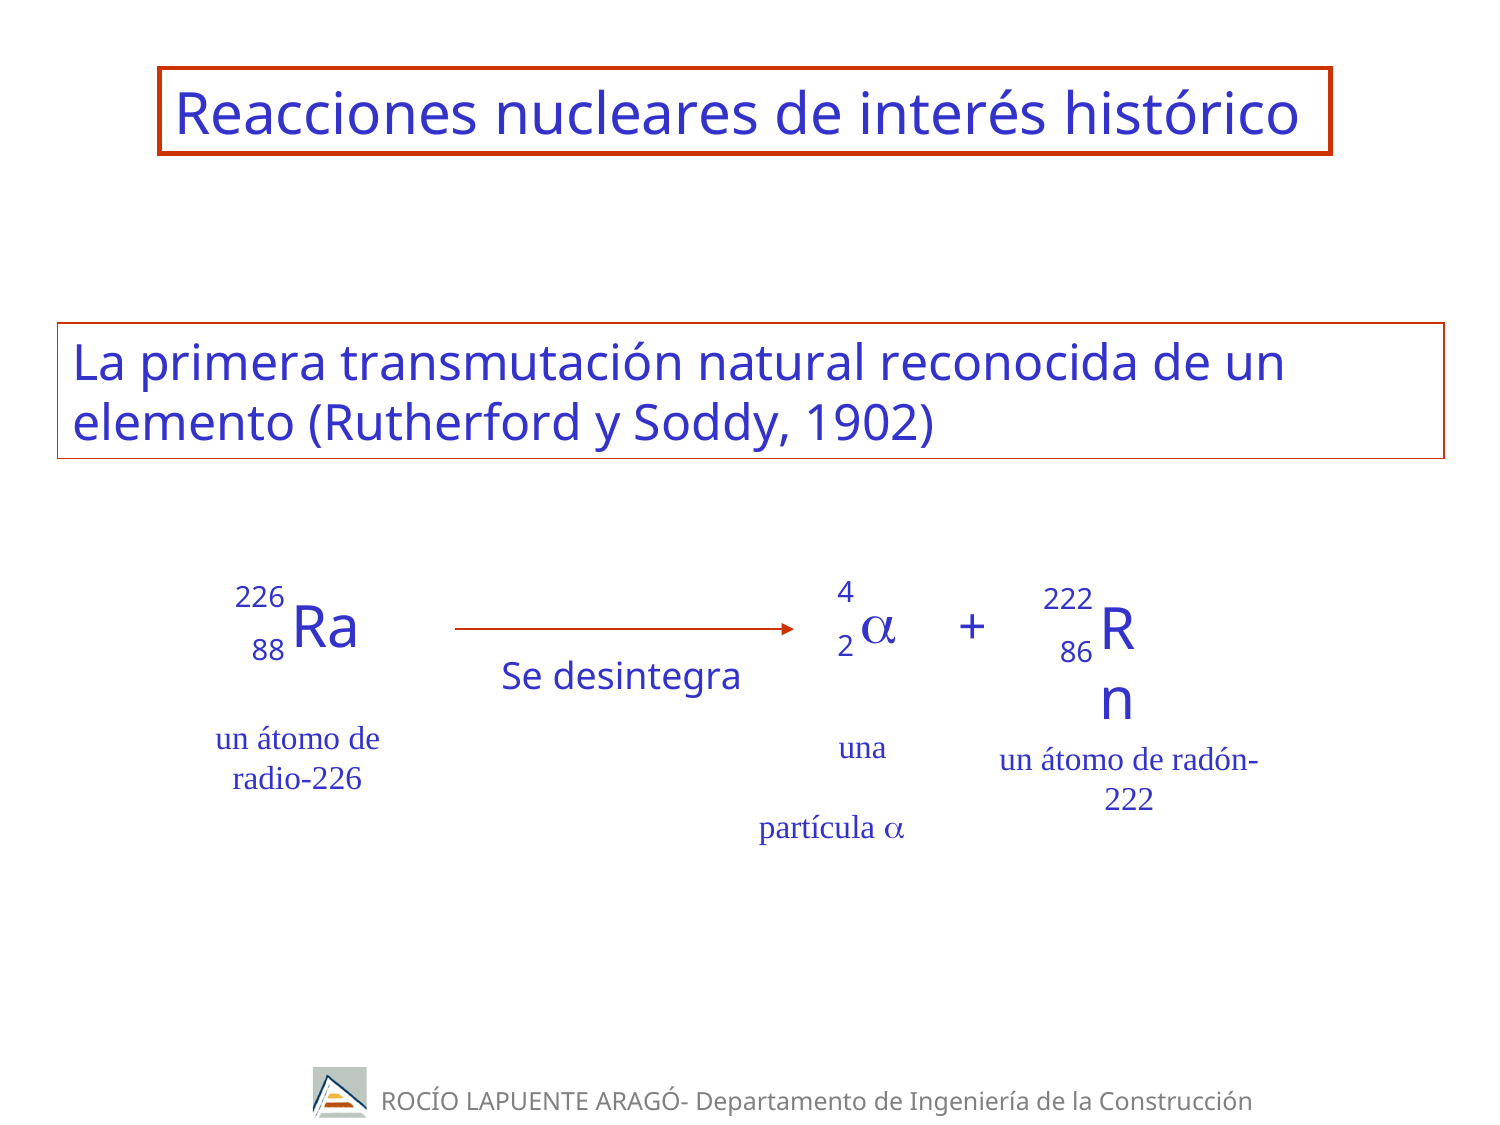

Reacciones nucleares de interés histórico
La primera transmutación natural reconocida de un elemento (Rutherford y Soddy, 1902)
4
2
226
88
222
86

Ra
Rn
+
Se desintegra
| un átomo de radio-226 |
| --- |
| una partícula  |
| --- |
| un átomo de radón-222 |
| --- |